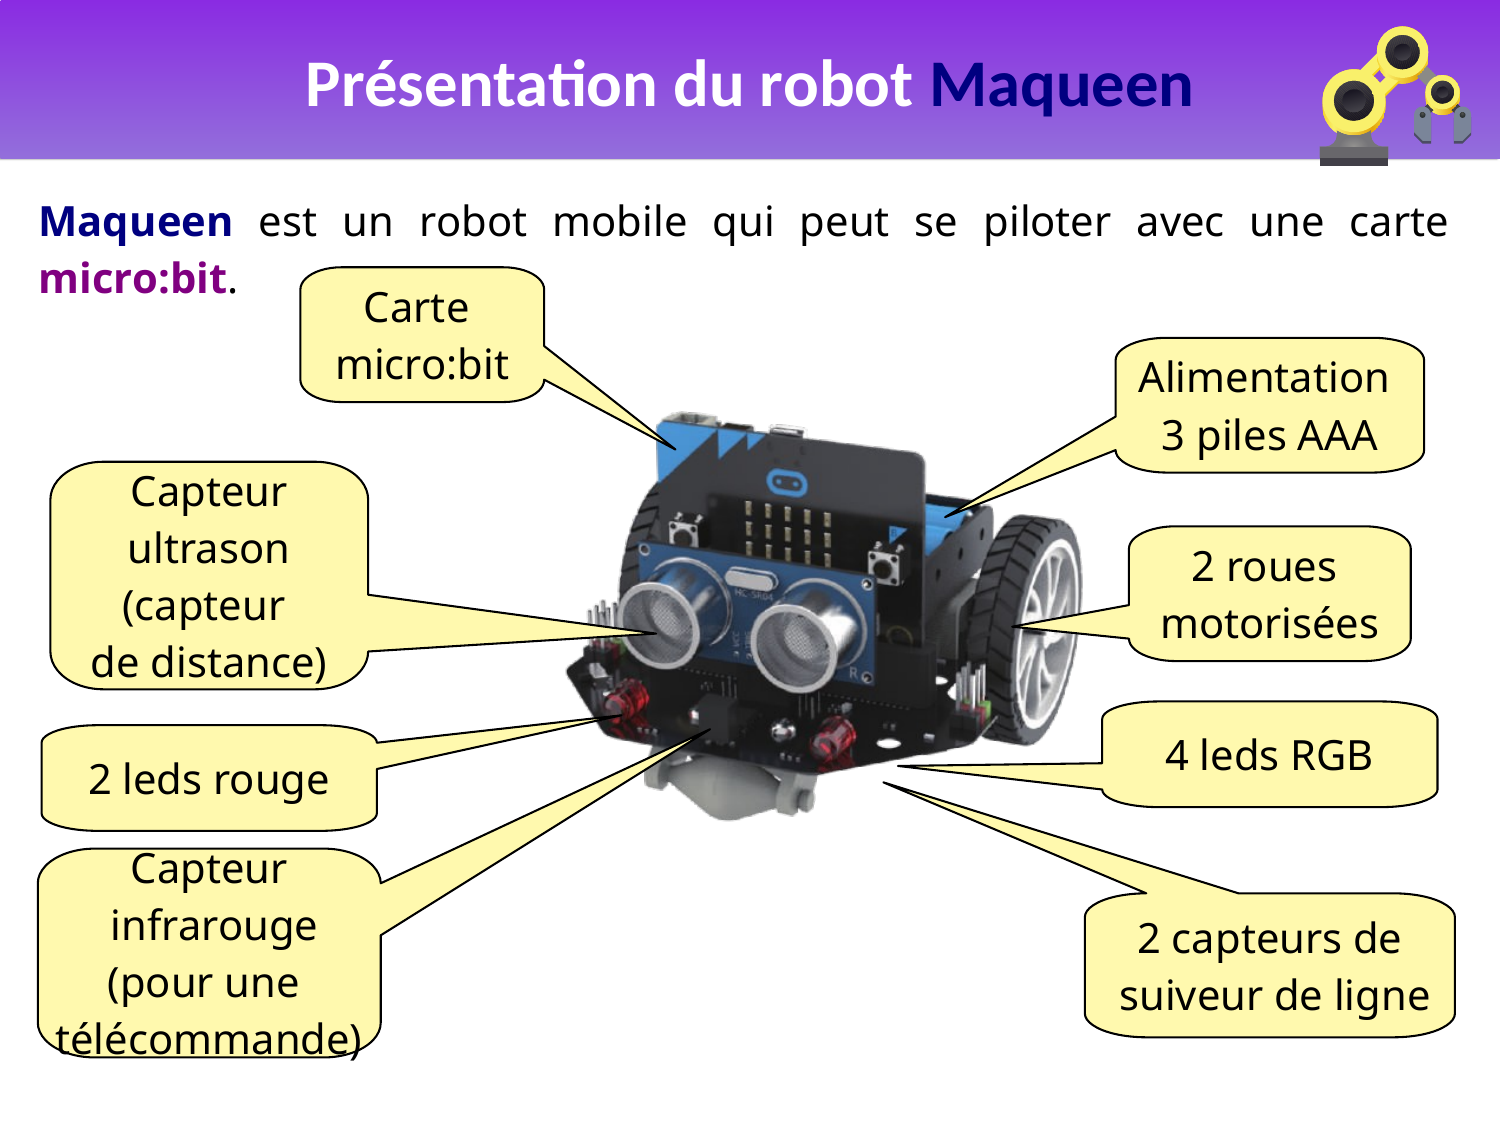

Présentation du robot Maqueen
Maqueen est un robot mobile qui peut se piloter avec une carte micro:bit.
Carte
micro:bit
Alimentation
3 piles AAA
Capteur
ultrason
(capteur
de distance)
2 roues
motorisées
4 leds RGB
2 leds rouge
Capteur
 infrarouge
(pour une
télécommande)
2 capteurs de
 suiveur de ligne